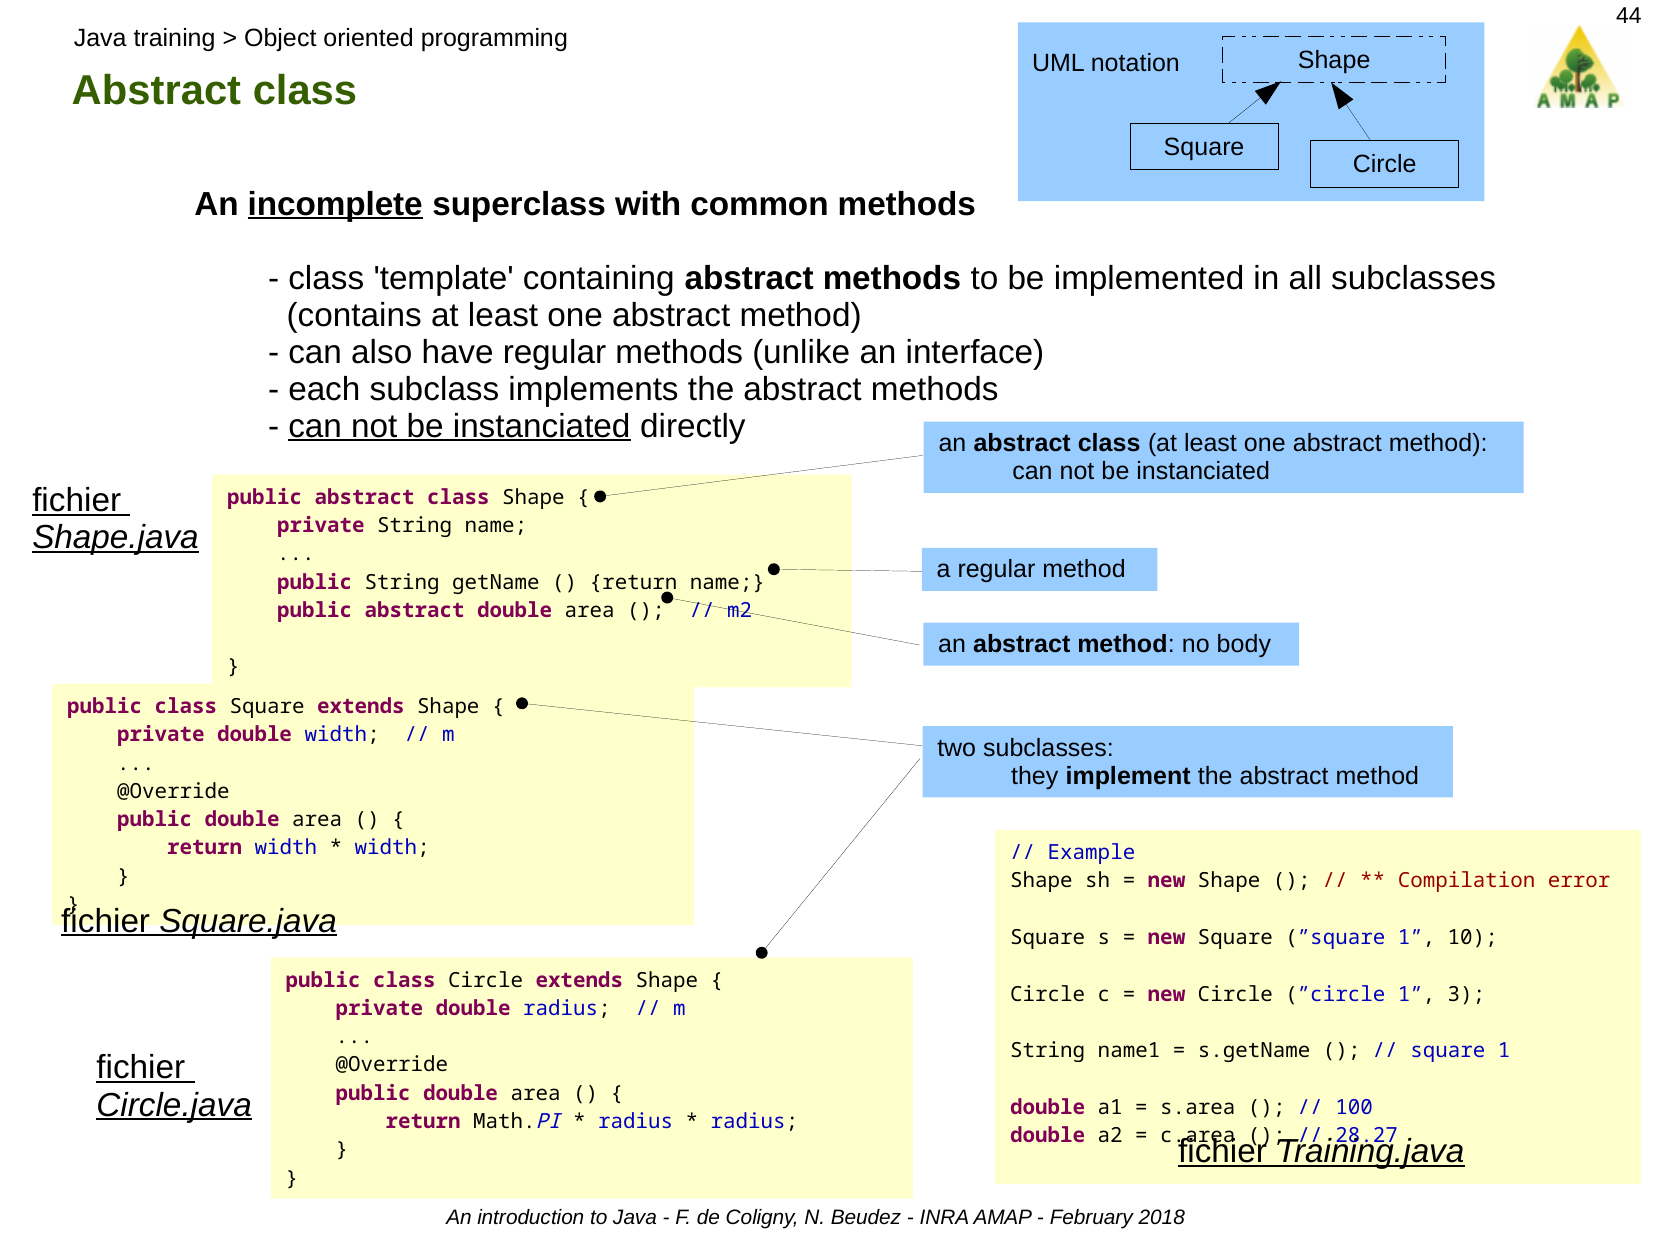

44
Java training > Object oriented programming
Shape
UML notation
Abstract class
Square
Circle
An incomplete superclass with common methods
	- class 'template' containing abstract methods to be implemented in all subclasses
	 (contains at least one abstract method)
	- can also have regular methods (unlike an interface)
	- each subclass implements the abstract methods
	- can not be instanciated directly
an abstract class (at least one abstract method):
	can not be instanciated
fichier
Shape.java
public abstract class Shape {
 private String name;
 ...
 public String getName () {return name;}
 public abstract double area (); // m2
}
a regular method
an abstract method: no body
public class Square extends Shape {
 private double width; // m
 ...
 @Override
 public double area () {
 return width * width;
 }
}
two subclasses:
	they implement the abstract method
// Example
Shape sh = new Shape (); // ** Compilation error
Square s = new Square (”square 1”, 10);
Circle c = new Circle (”circle 1”, 3);
String name1 = s.getName (); // square 1
double a1 = s.area (); // 100
double a2 = c.area (); // 28.27
fichier Square.java
public class Circle extends Shape {
 private double radius; // m
 ...
 @Override
 public double area () {
 return Math.PI * radius * radius;
 }
}
fichier
Circle.java
fichier Training.java